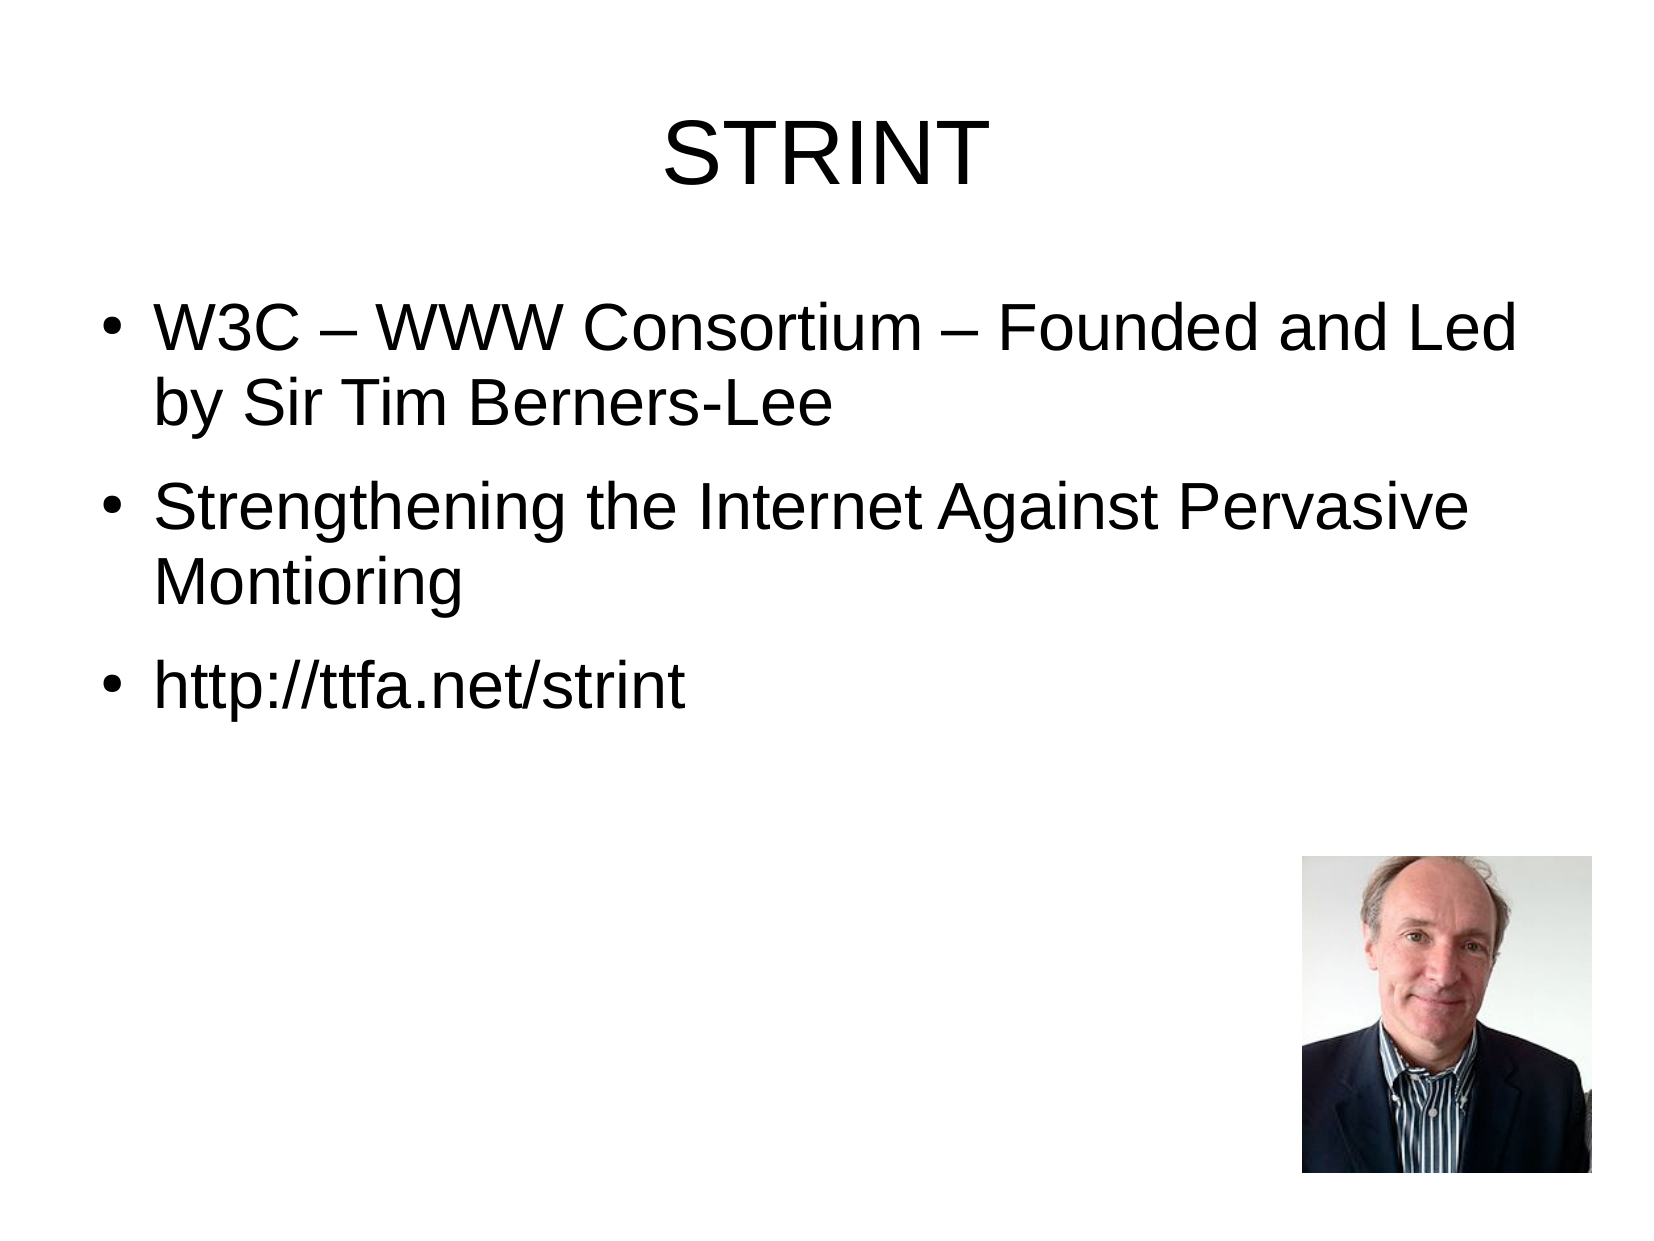

# STRINT
W3C – WWW Consortium – Founded and Led by Sir Tim Berners-Lee
Strengthening the Internet Against Pervasive Montioring
http://ttfa.net/strint